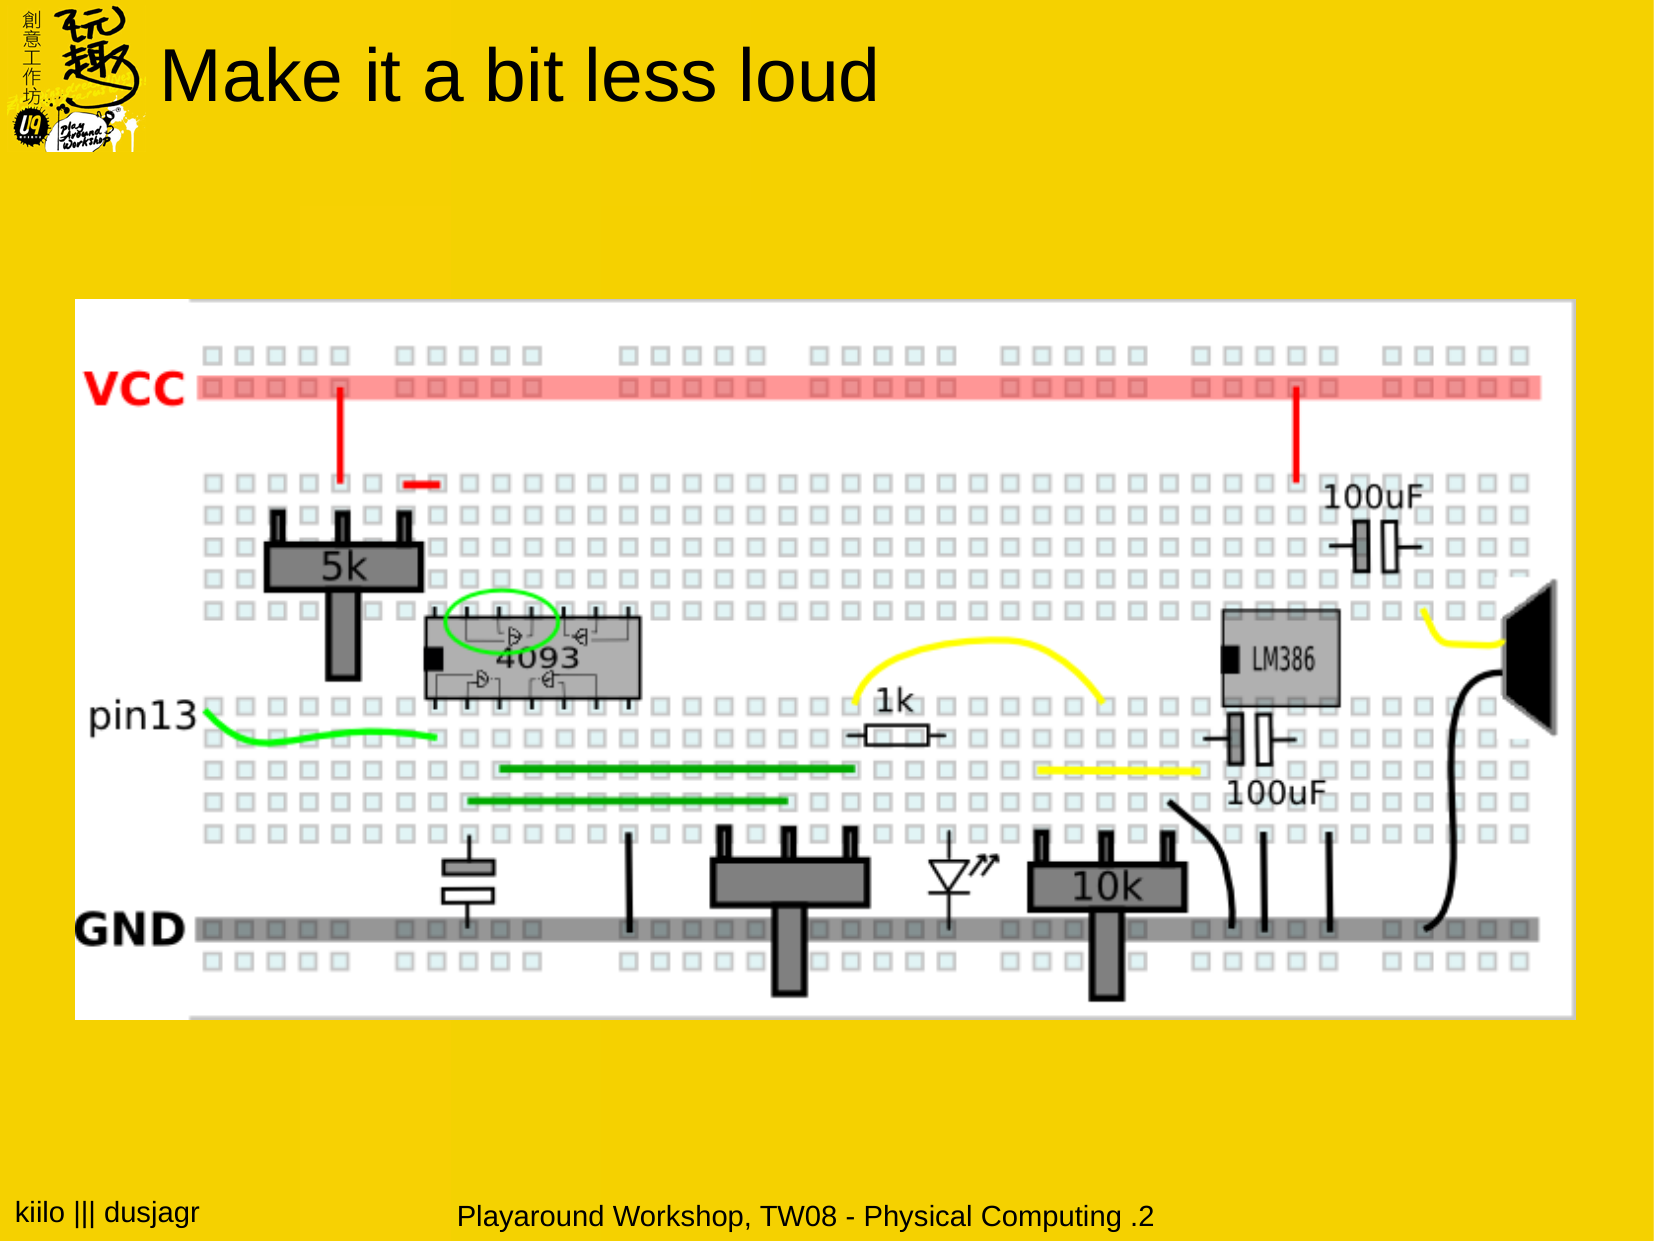

# Make it a bit less loud
Playaround Workshop, TW08 - Physical Computing .2